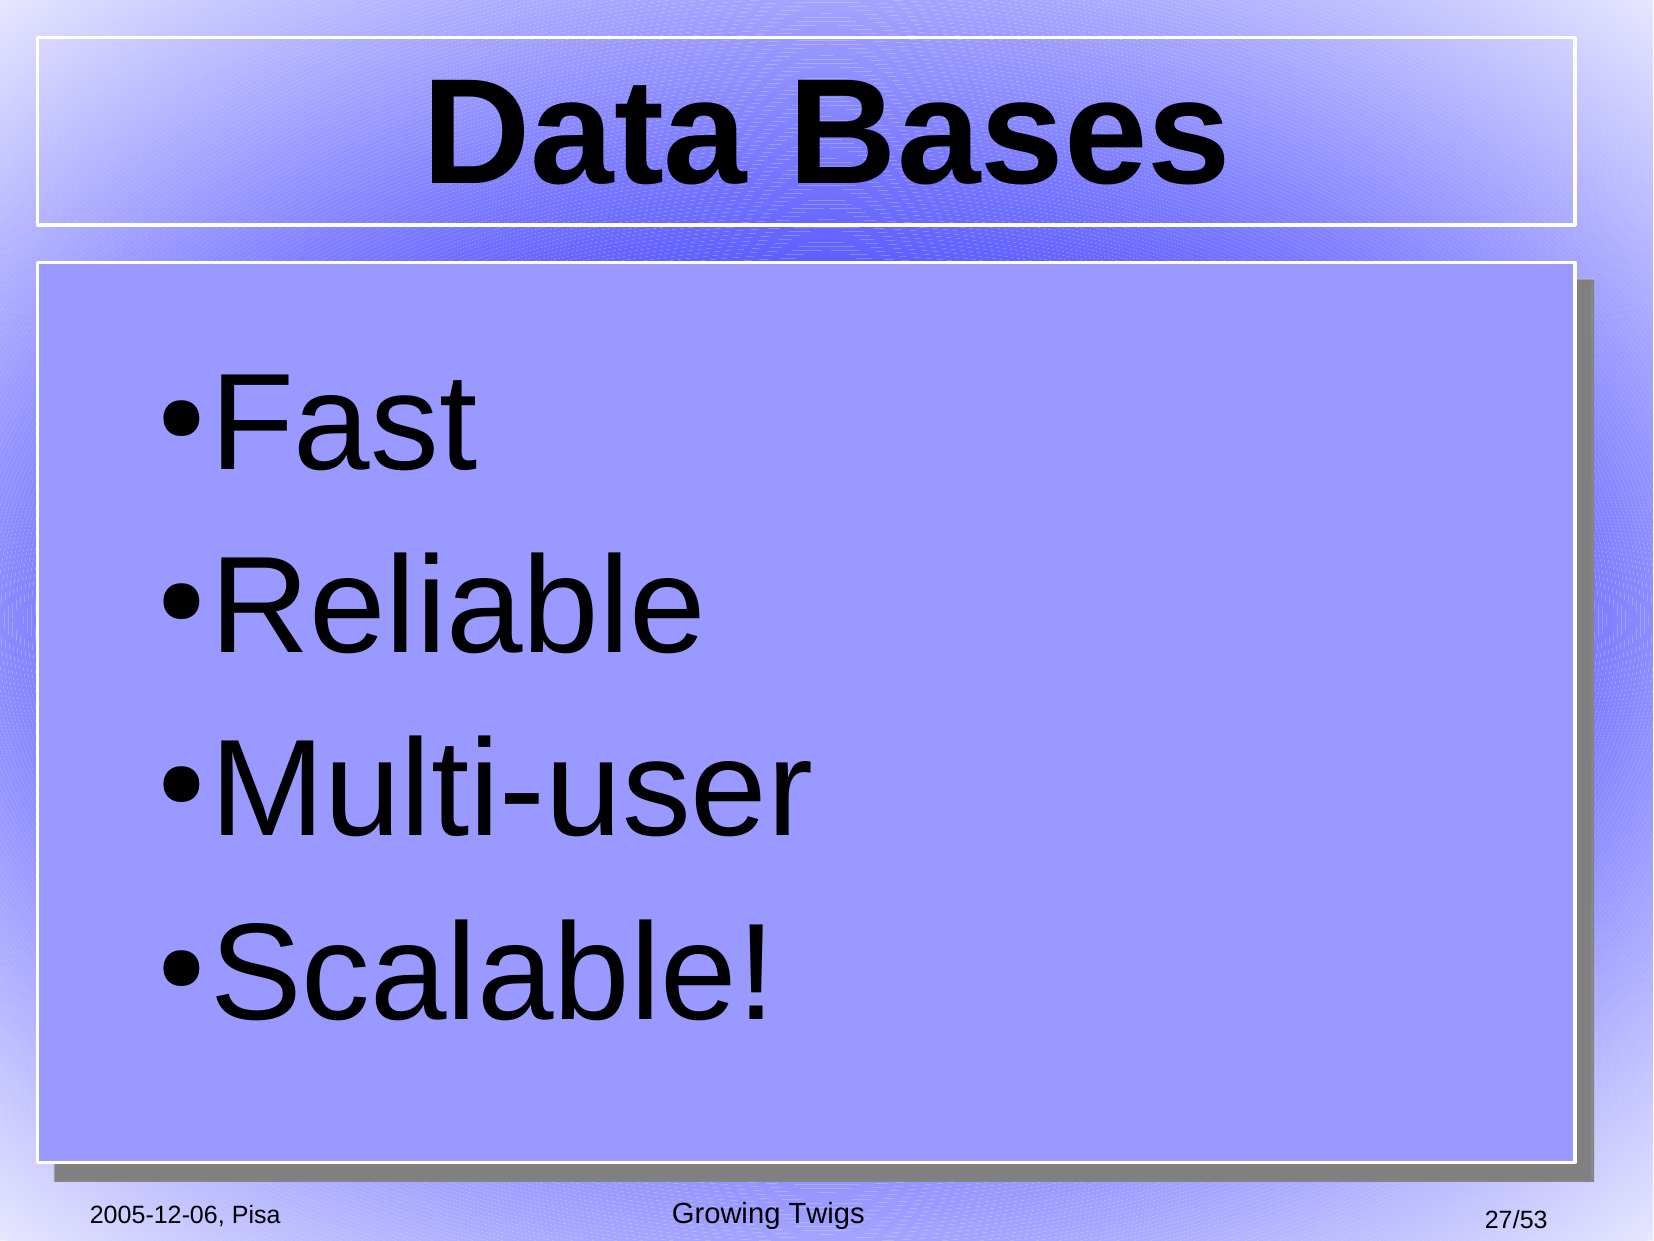

# Data Bases
Fast
Reliable
Multi-user
Scalable!